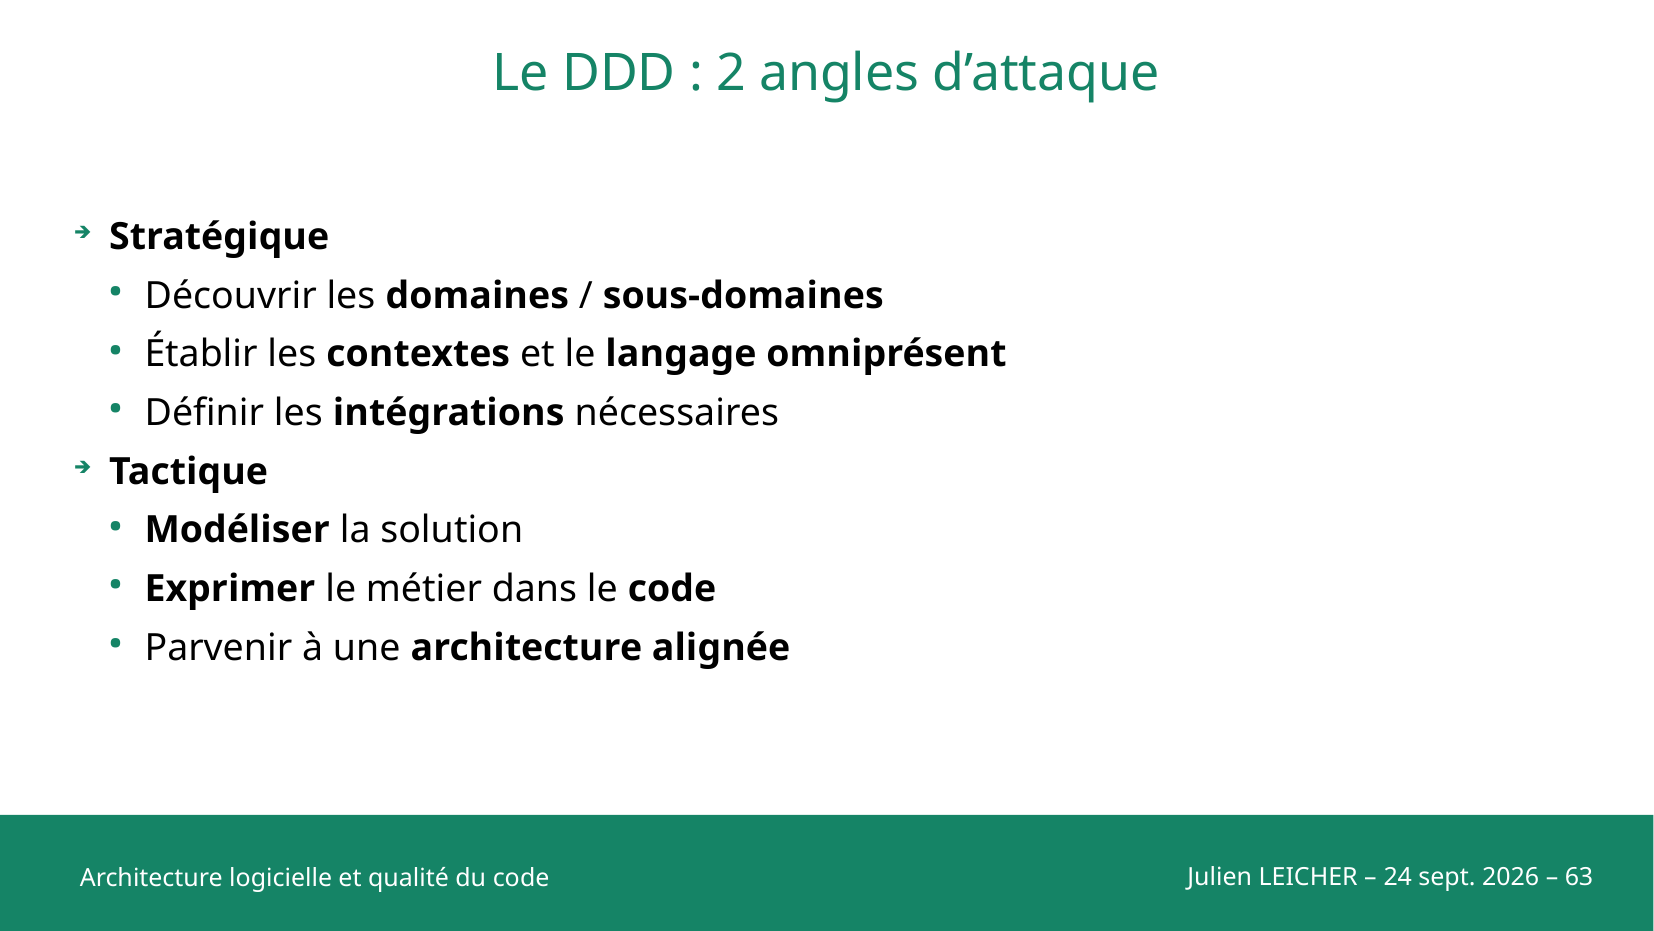

Le DDD : 2 angles d’attaque
Stratégique
Découvrir les domaines / sous-domaines
Établir les contextes et le langage omniprésent
Définir les intégrations nécessaires
Tactique
Modéliser la solution
Exprimer le métier dans le code
Parvenir à une architecture alignée
Julien LEICHER – –
Architecture logicielle et qualité du code